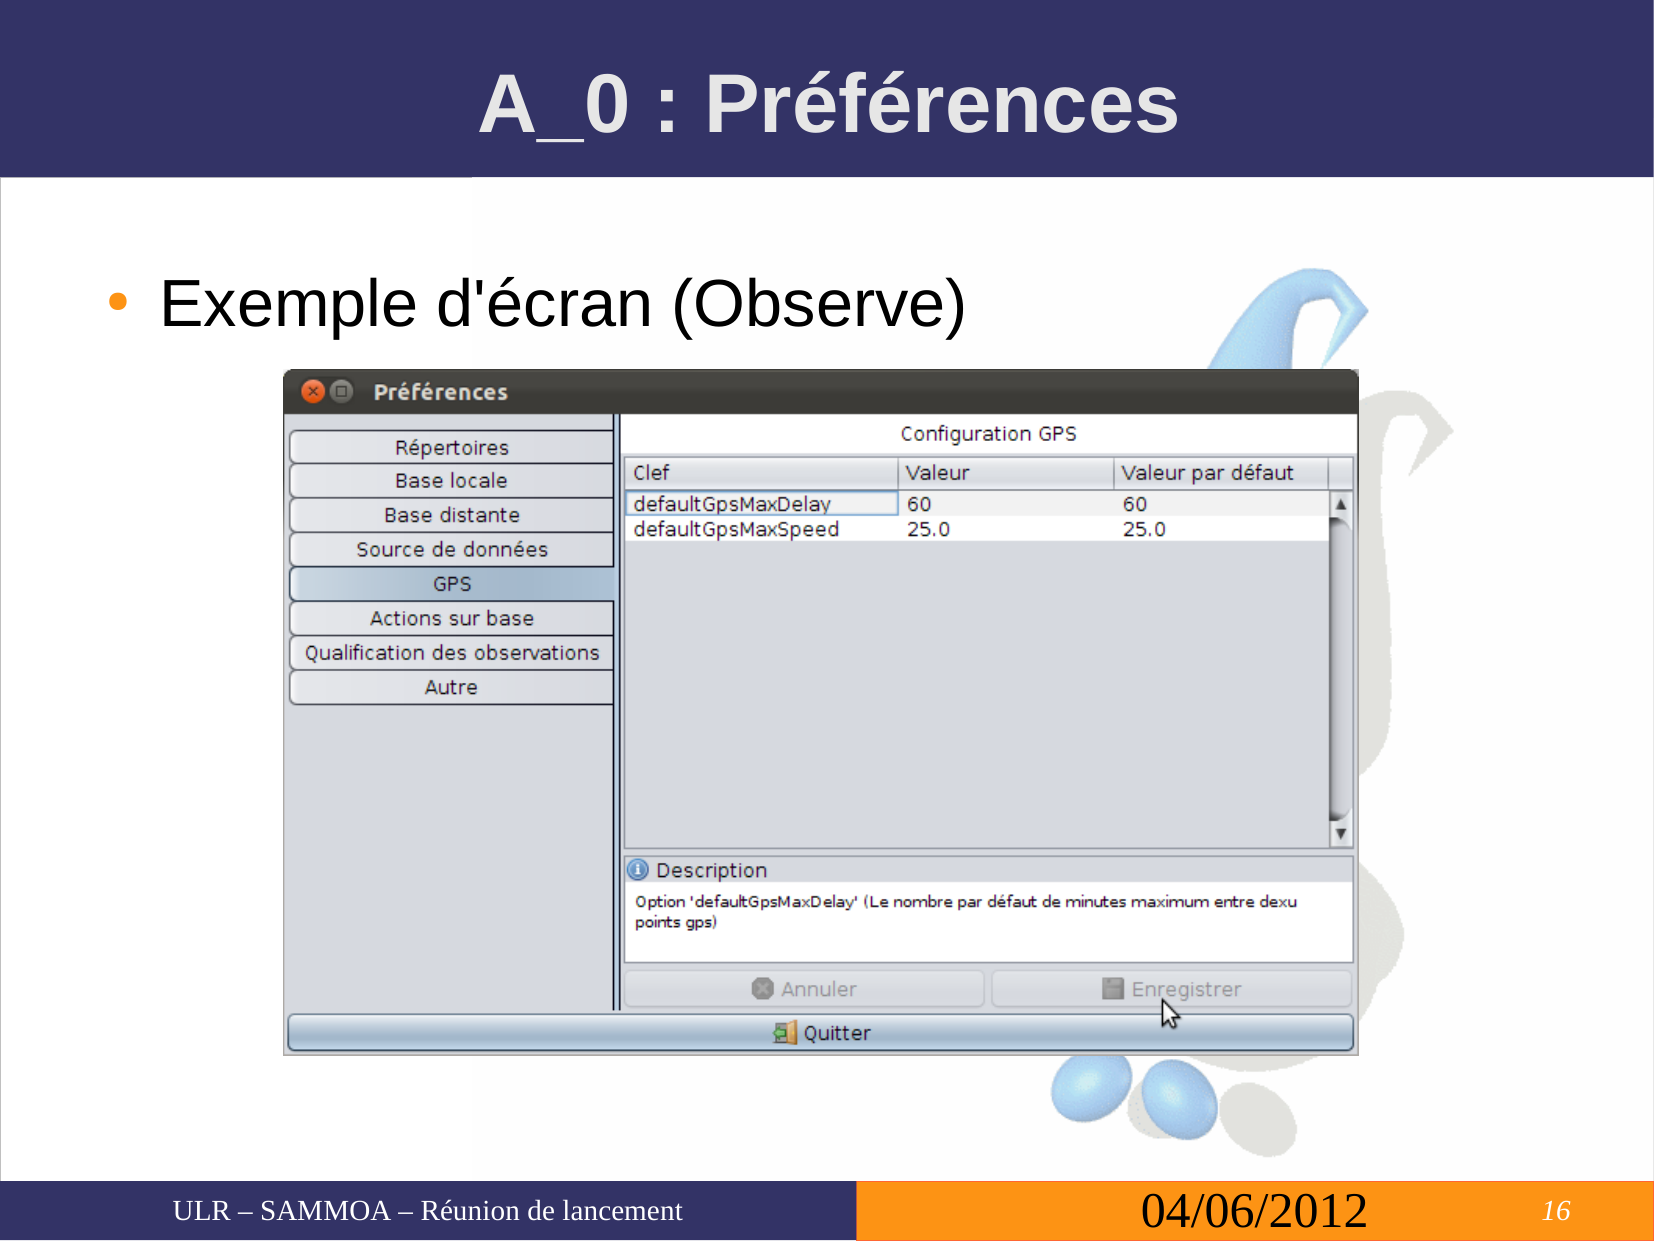

# A_0 : Préférences
Exemple d'écran (Observe)
16